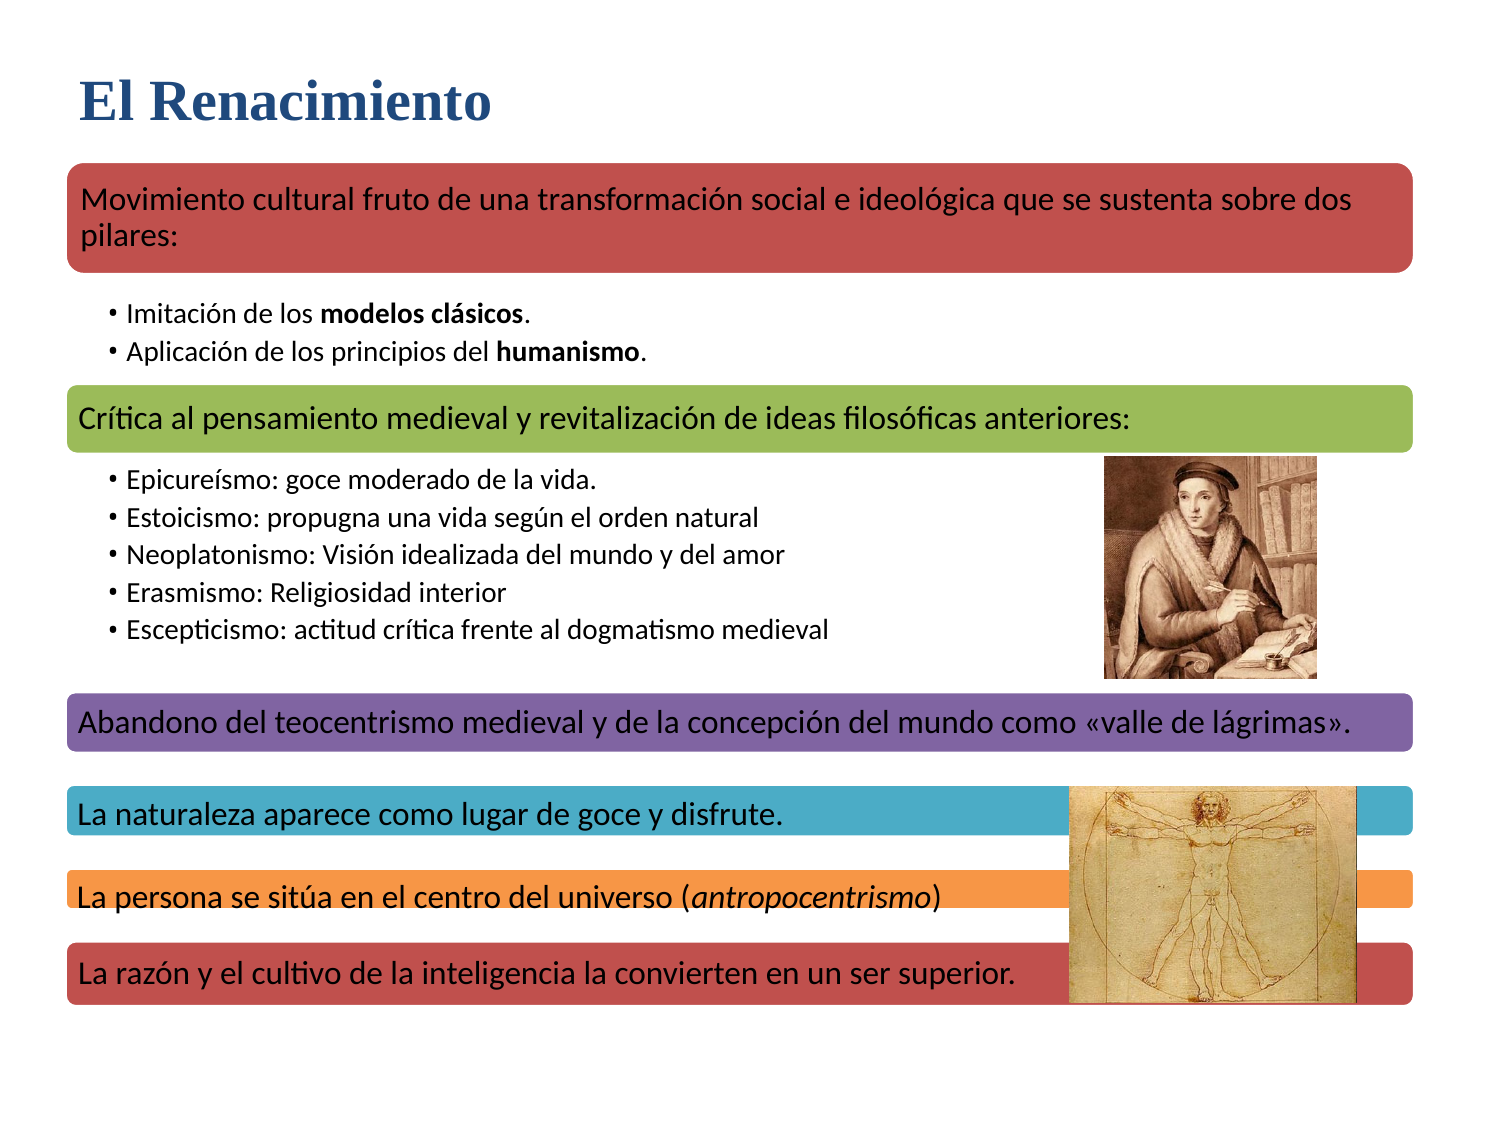

El Renacimiento
Movimiento cultural fruto de una transformación social e ideológica que se sustenta sobre dos pilares:
Imitación de los modelos clásicos.
Aplicación de los principios del humanismo.
Crítica al pensamiento medieval y revitalización de ideas filosóficas anteriores:
Epicureísmo: goce moderado de la vida.
Estoicismo: propugna una vida según el orden natural
Neoplatonismo: Visión idealizada del mundo y del amor
Erasmismo: Religiosidad interior
Escepticismo: actitud crítica frente al dogmatismo medieval
Abandono del teocentrismo medieval y de la concepción del mundo como «valle de lágrimas».
La naturaleza aparece como lugar de goce y disfrute.
La persona se sitúa en el centro del universo (antropocentrismo)
La razón y el cultivo de la inteligencia la convierten en un ser superior.